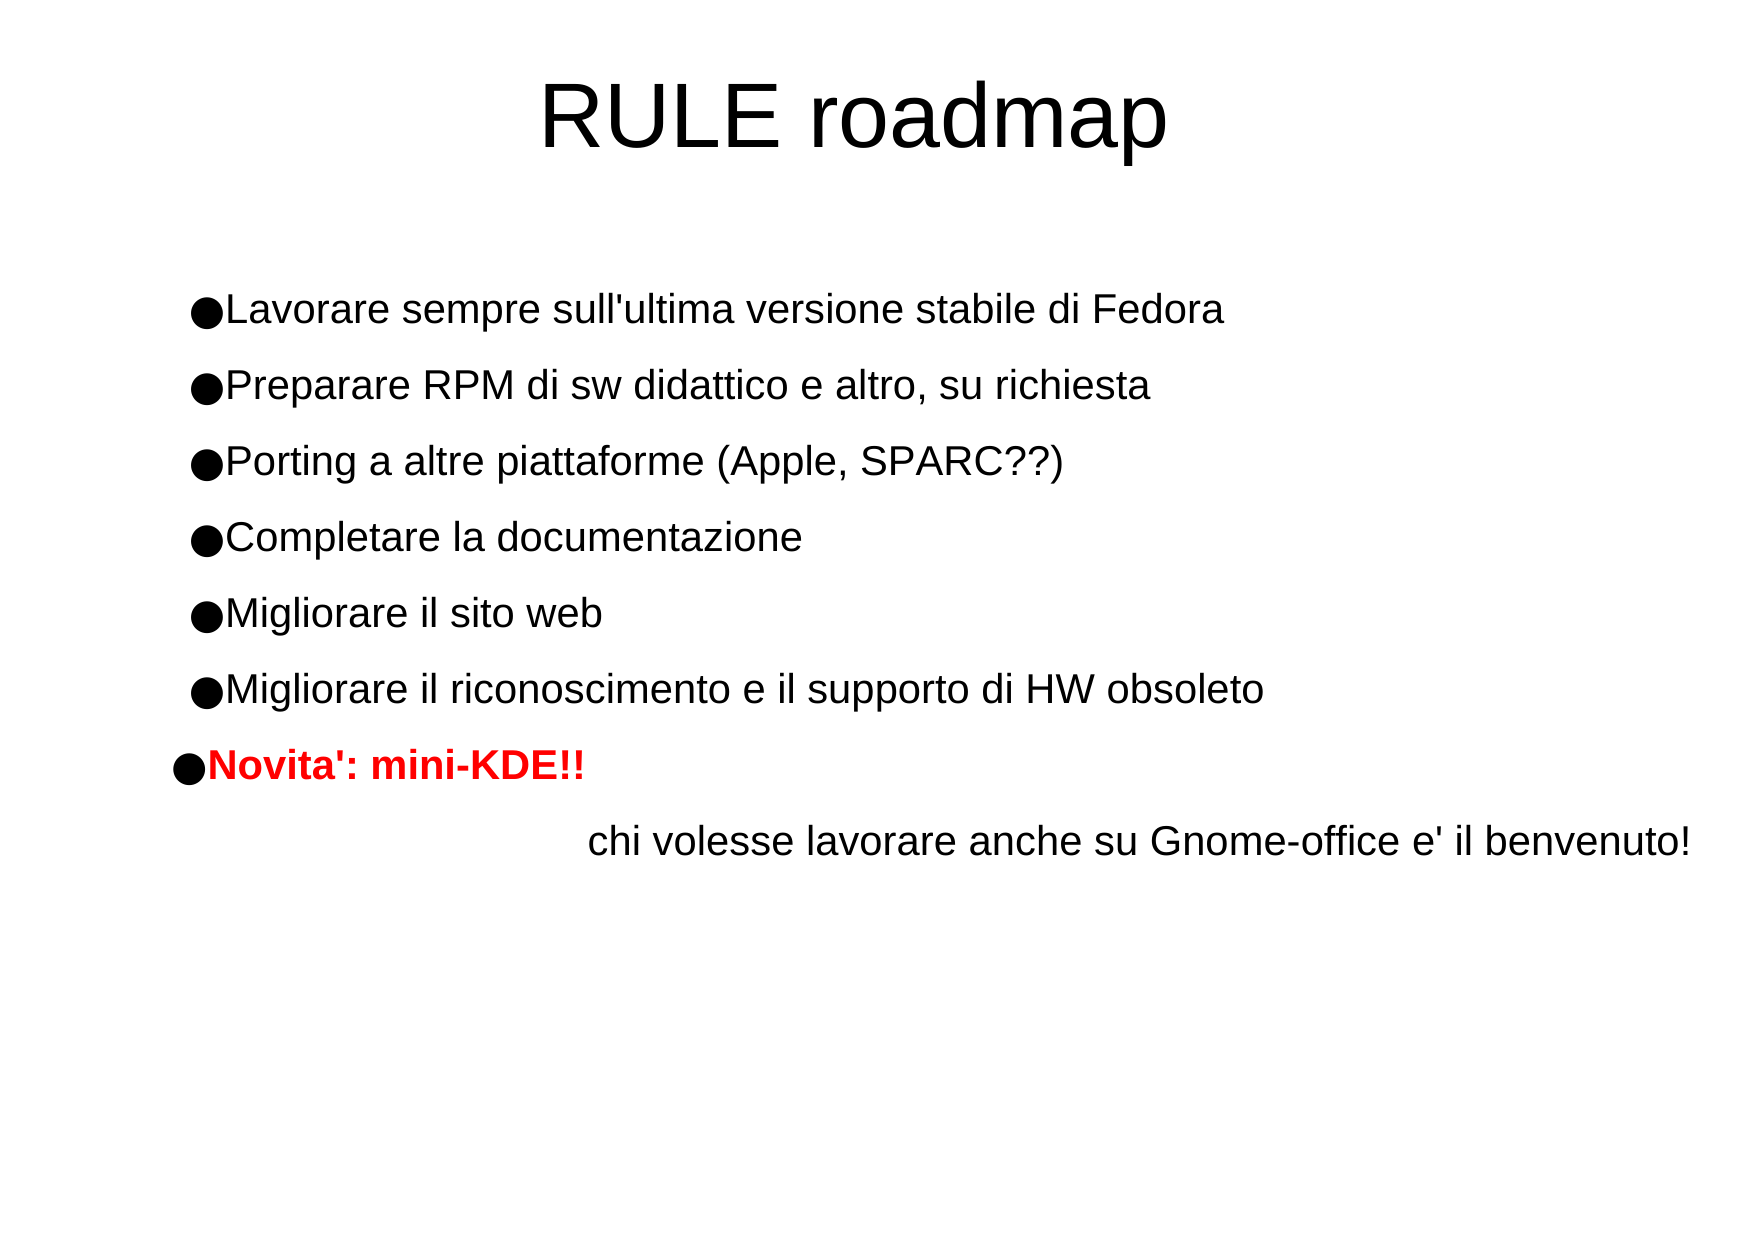

RULE roadmap
Lavorare sempre sull'ultima versione stabile di Fedora
Preparare RPM di sw didattico e altro, su richiesta
Porting a altre piattaforme (Apple, SPARC??)
Completare la documentazione
Migliorare il sito web
Migliorare il riconoscimento e il supporto di HW obsoleto
Novita': mini-KDE!!
chi volesse lavorare anche su Gnome-office e' il benvenuto!